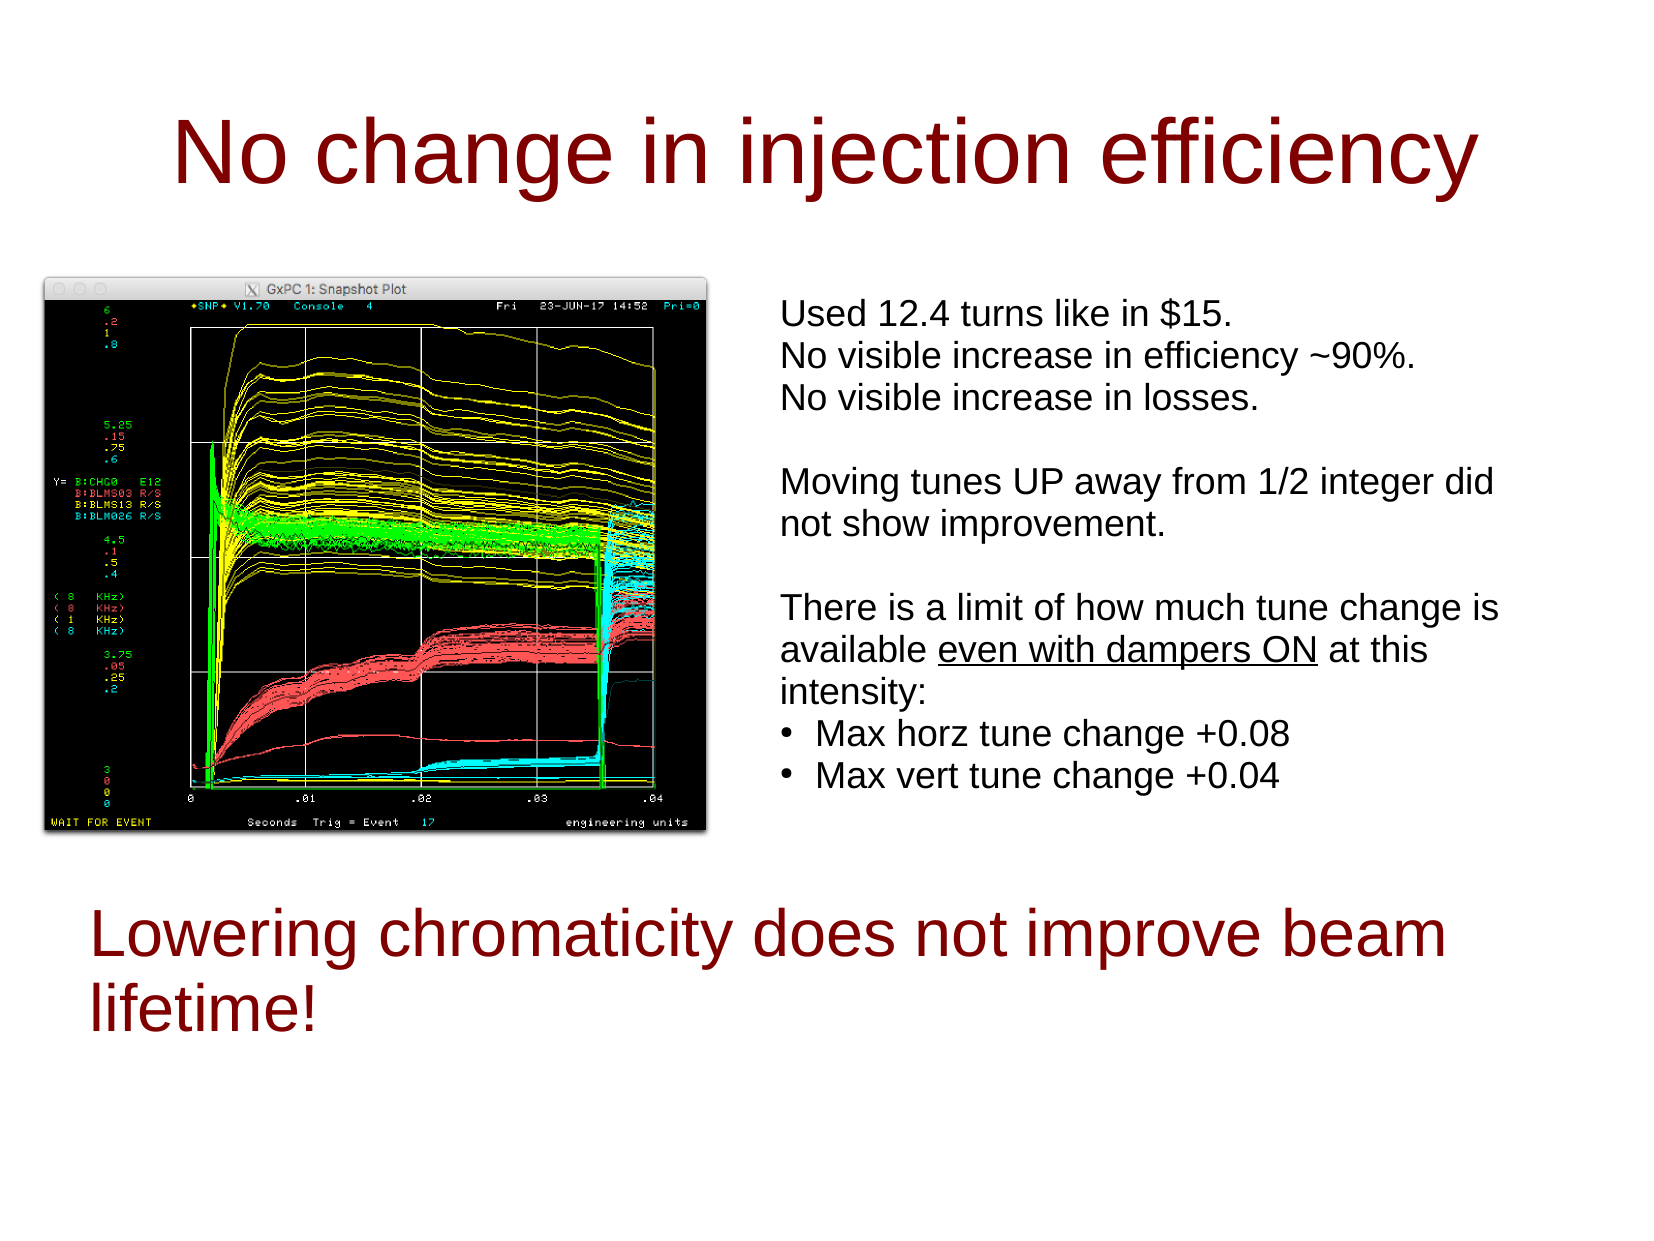

# No change in injection efficiency
Used 12.4 turns like in $15.
No visible increase in efficiency ~90%.
No visible increase in losses.
Moving tunes UP away from 1/2 integer did not show improvement.
There is a limit of how much tune change is available even with dampers ON at this intensity:
Max horz tune change +0.08
Max vert tune change +0.04
Lowering chromaticity does not improve beam lifetime!